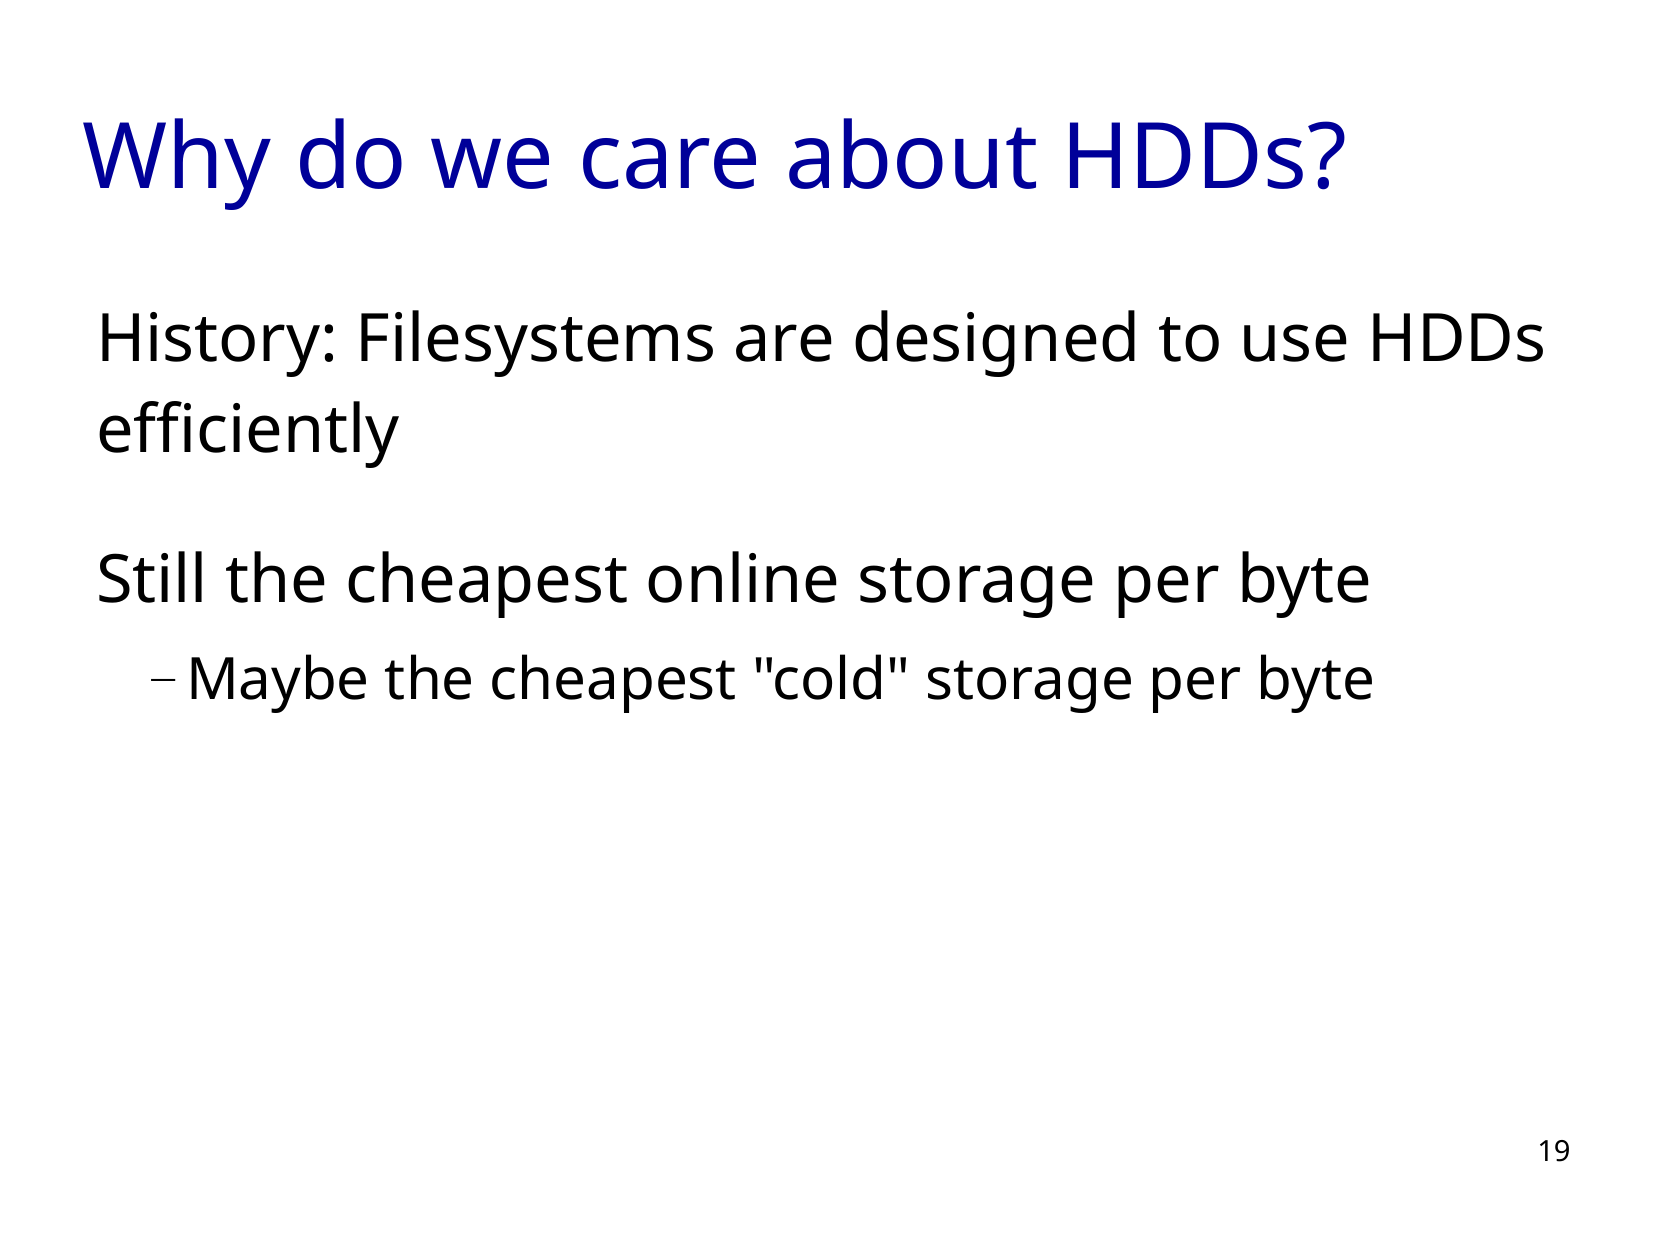

# Why do we care about HDDs?
History: Filesystems are designed to use HDDs efficiently
Still the cheapest online storage per byte
Maybe the cheapest "cold" storage per byte
19